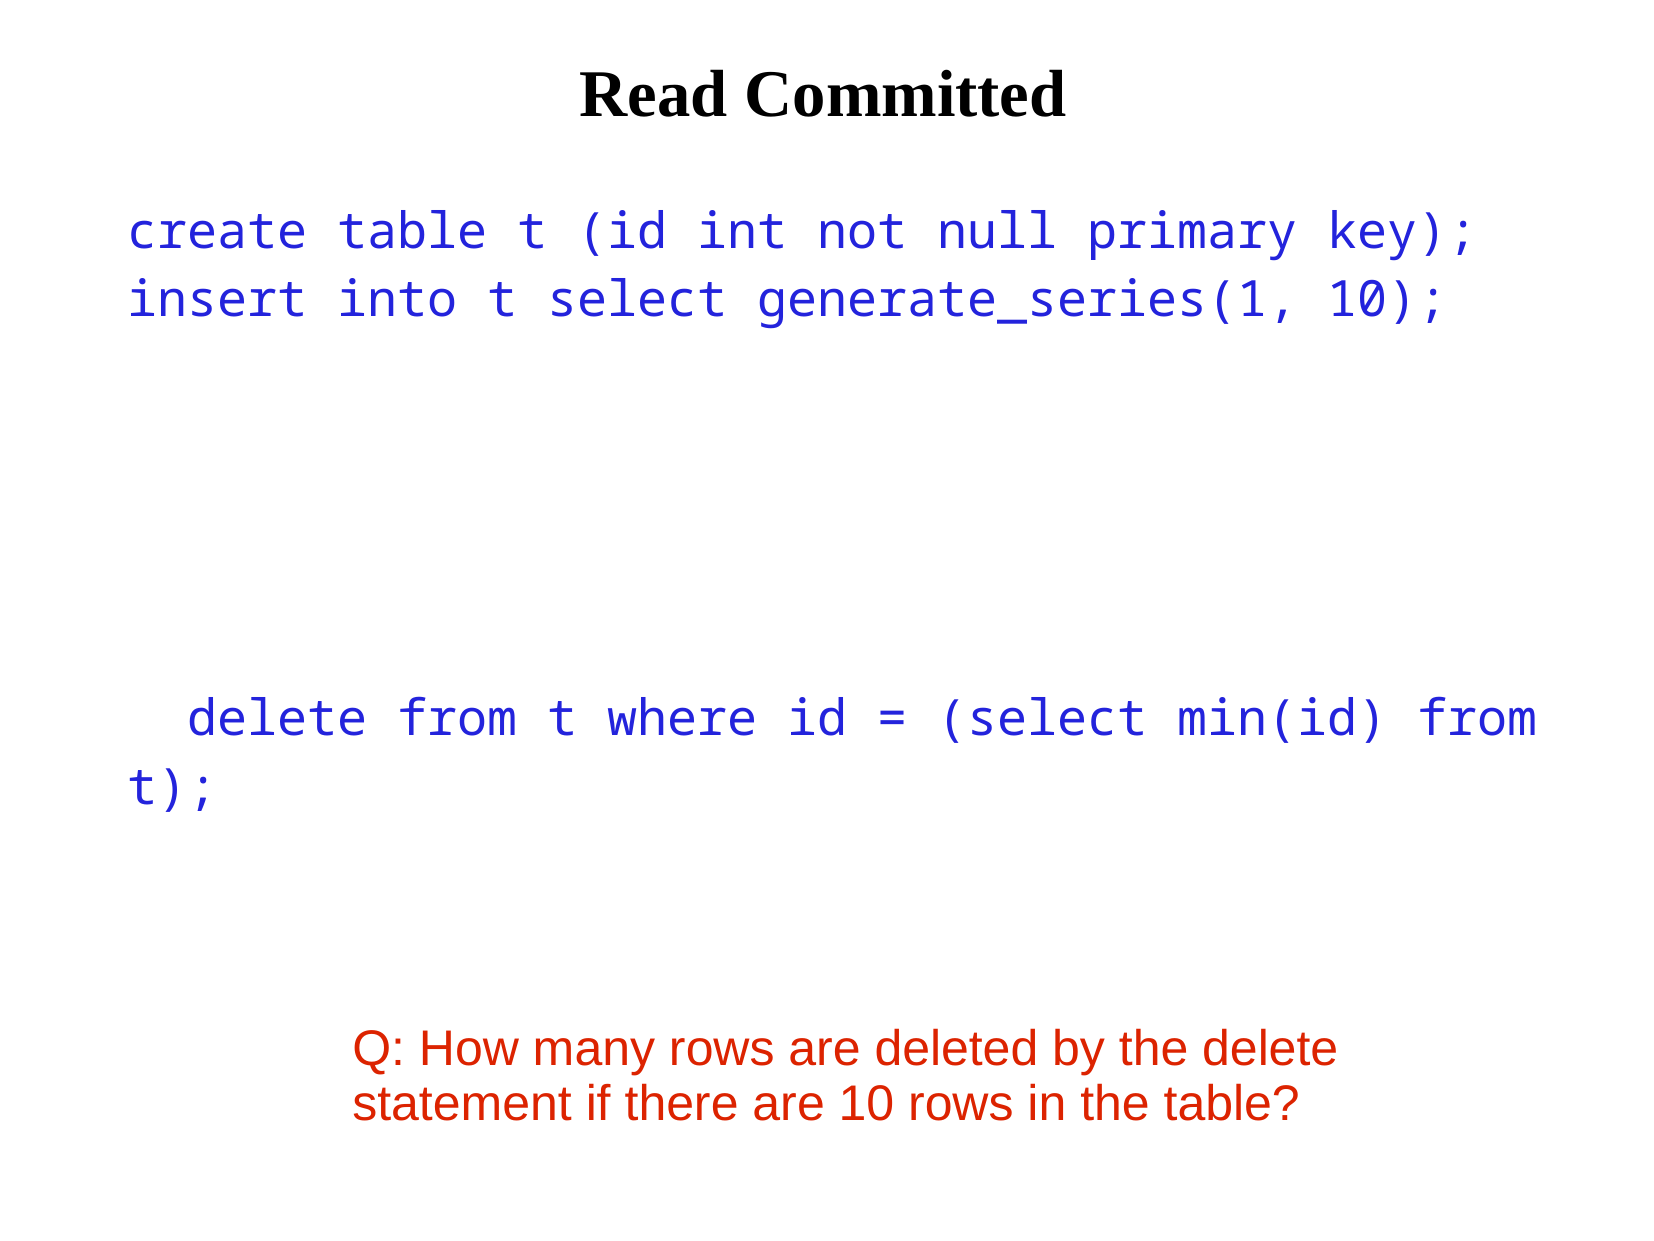

# Read Committed
create table t (id int not null primary key);
insert into t select generate_series(1, 10);
 delete from t where id = (select min(id) from t);
Q: How many rows are deleted by the delete statement if there are 10 rows in the table?